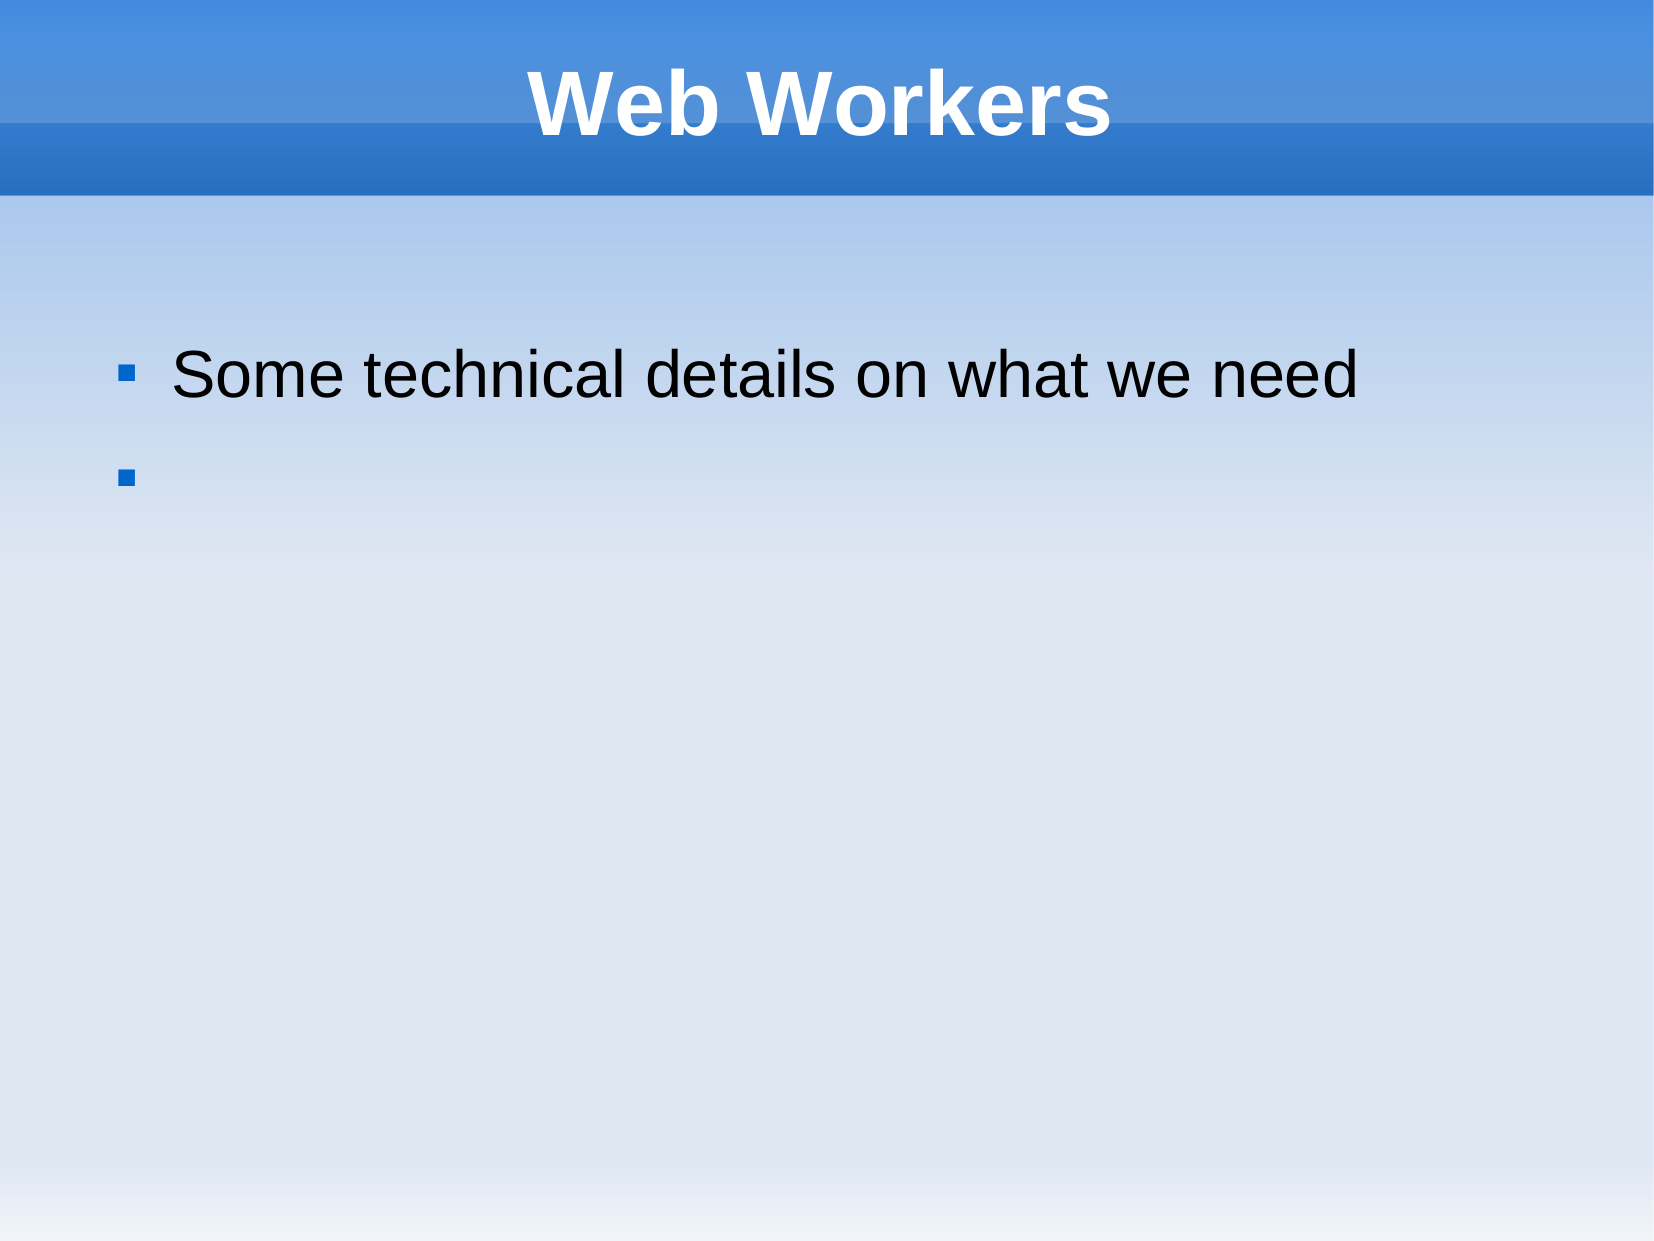

# Web Workers
Some technical details on what we need